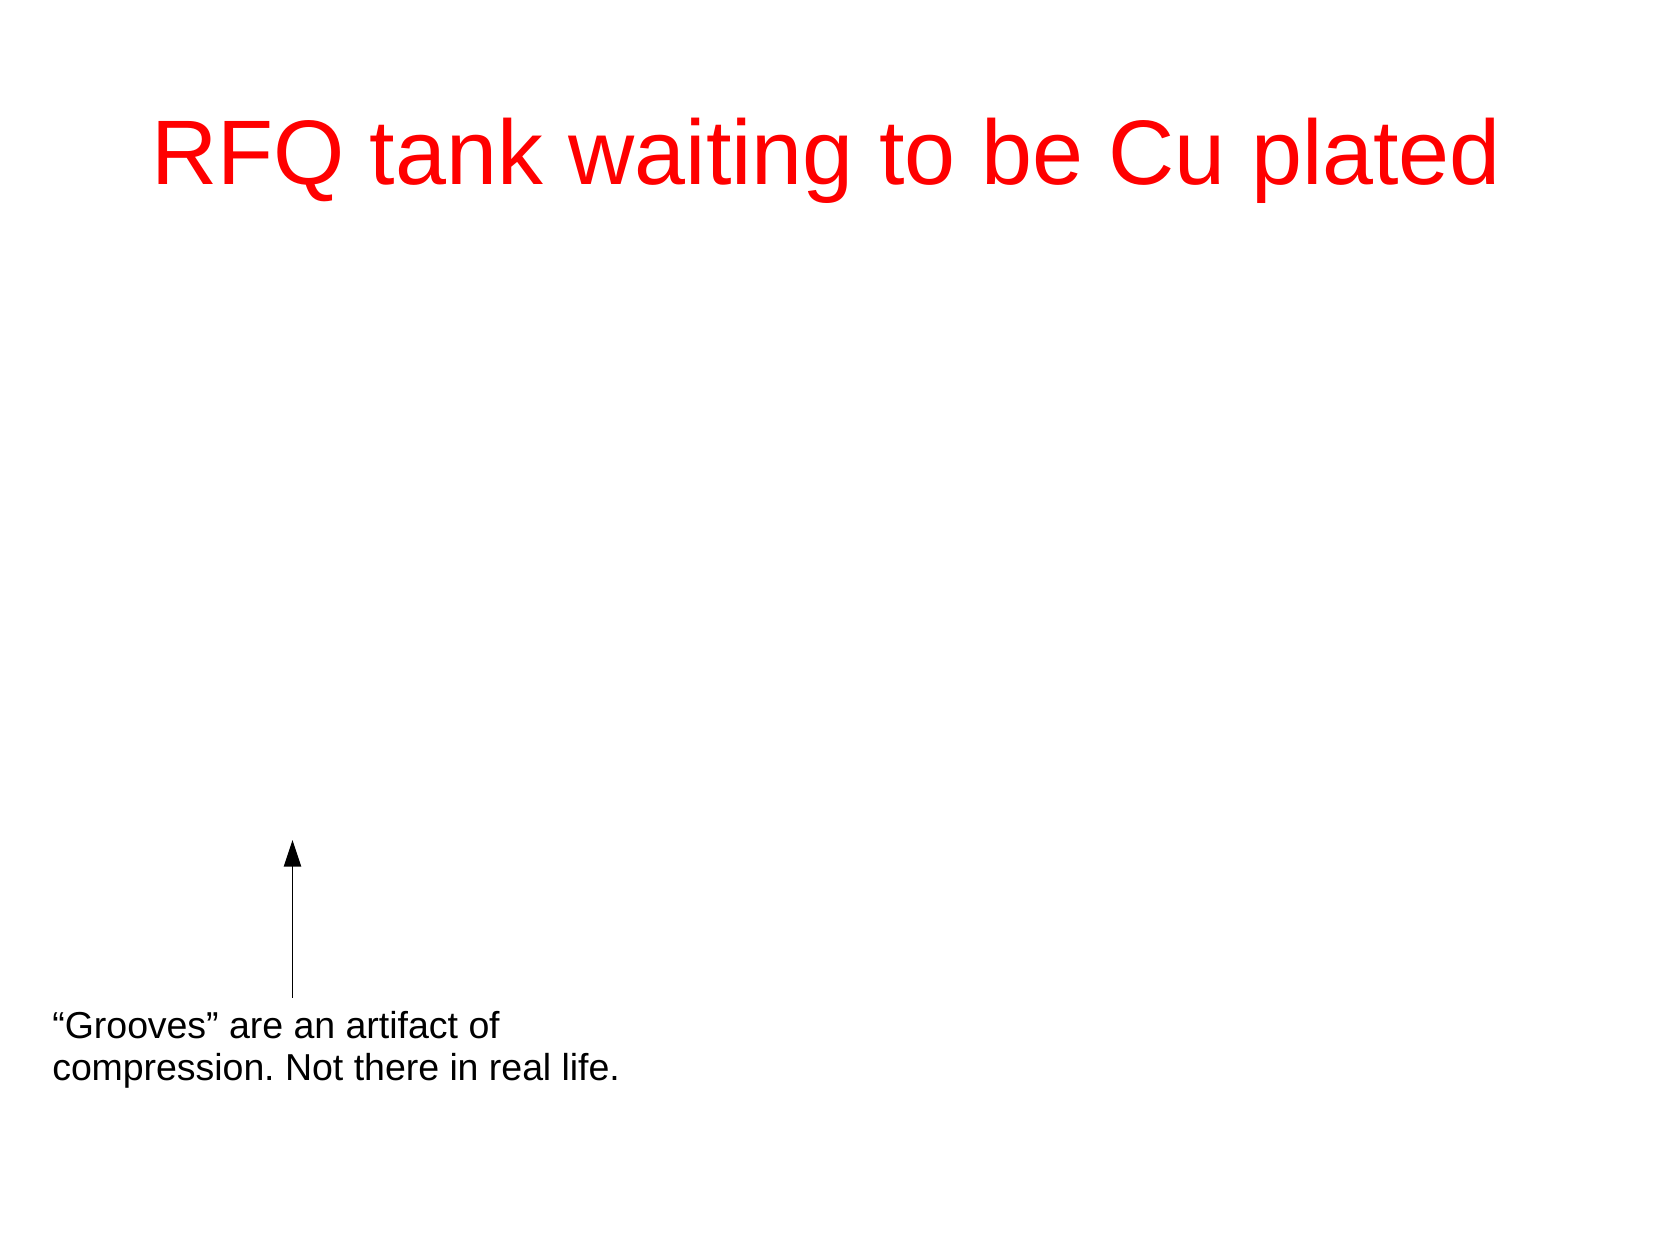

# RFQ tank waiting to be Cu plated
“Grooves” are an artifact of compression. Not there in real life.